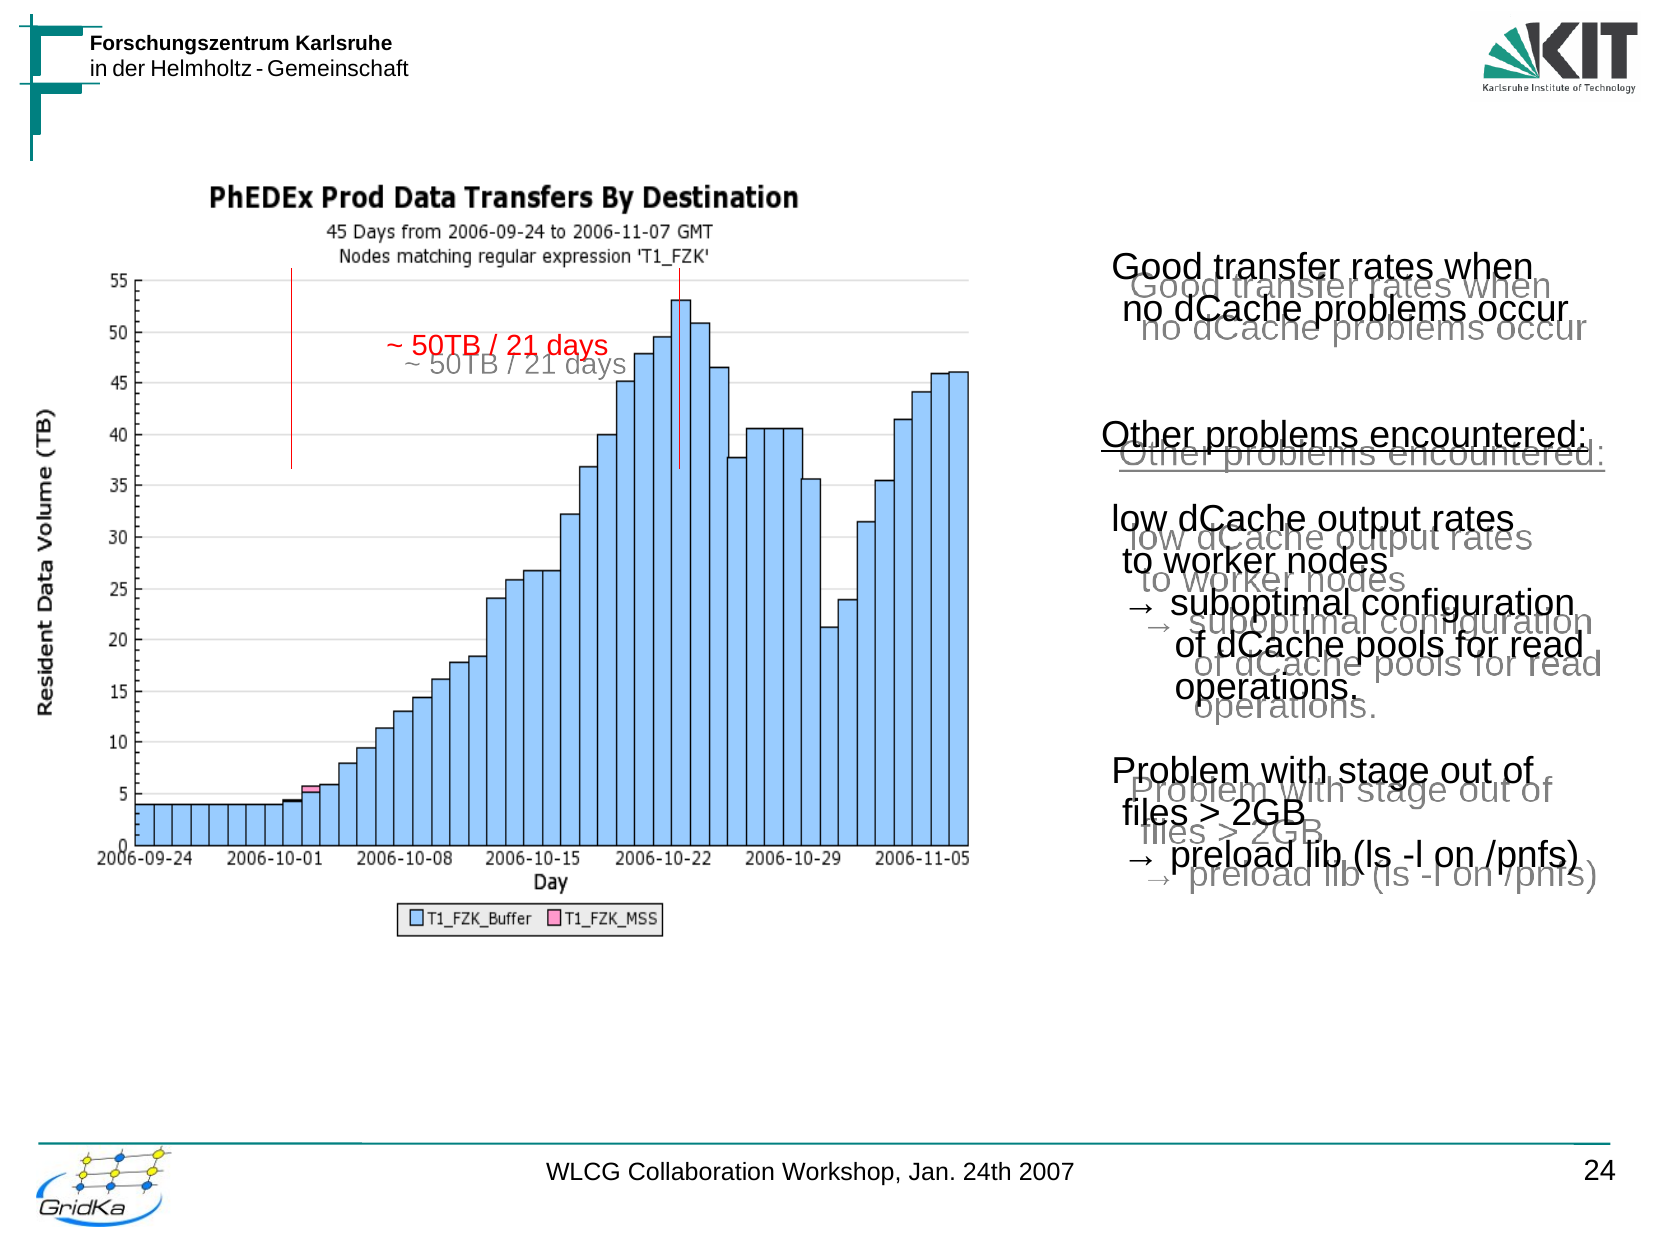

~ 50TB / 21 days
 Good transfer rates when
 no dCache problems occur
Other problems encountered:
 low dCache output rates
 to worker nodes
 → suboptimal configuration
 of dCache pools for read
 operations.
 Problem with stage out of
 files > 2GB
 → preload lib (ls -l on /pnfs)